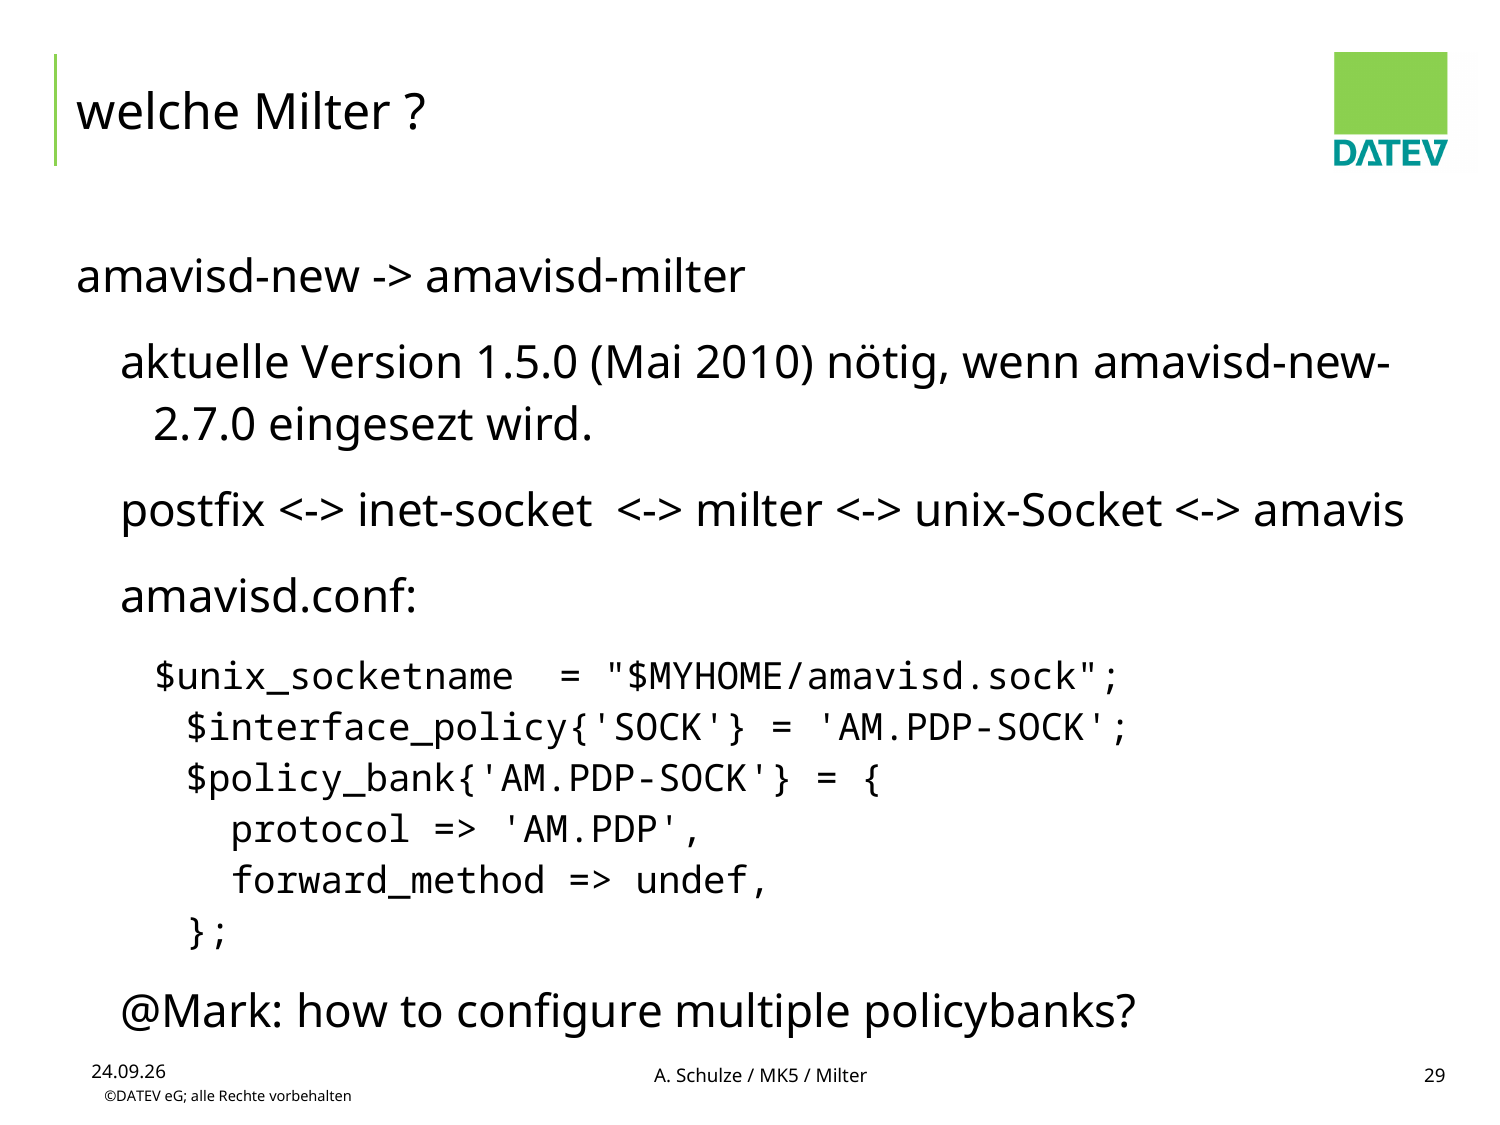

# welche Milter ?
amavisd-new -> amavisd-milter
aktuelle Version 1.5.0 (Mai 2010) nötig, wenn amavisd-new-2.7.0 eingesezt wird.
postfix <-> inet-socket <-> milter <-> unix-Socket <-> amavis
amavisd.conf:
$unix_socketname = "$MYHOME/amavisd.sock";
$interface_policy{'SOCK'} = 'AM.PDP-SOCK';
$policy_bank{'AM.PDP-SOCK'} = {
 protocol => 'AM.PDP',
 forward_method => undef,
};
@Mark: how to configure multiple policybanks?
A. Schulze / MK5 / Milter
29